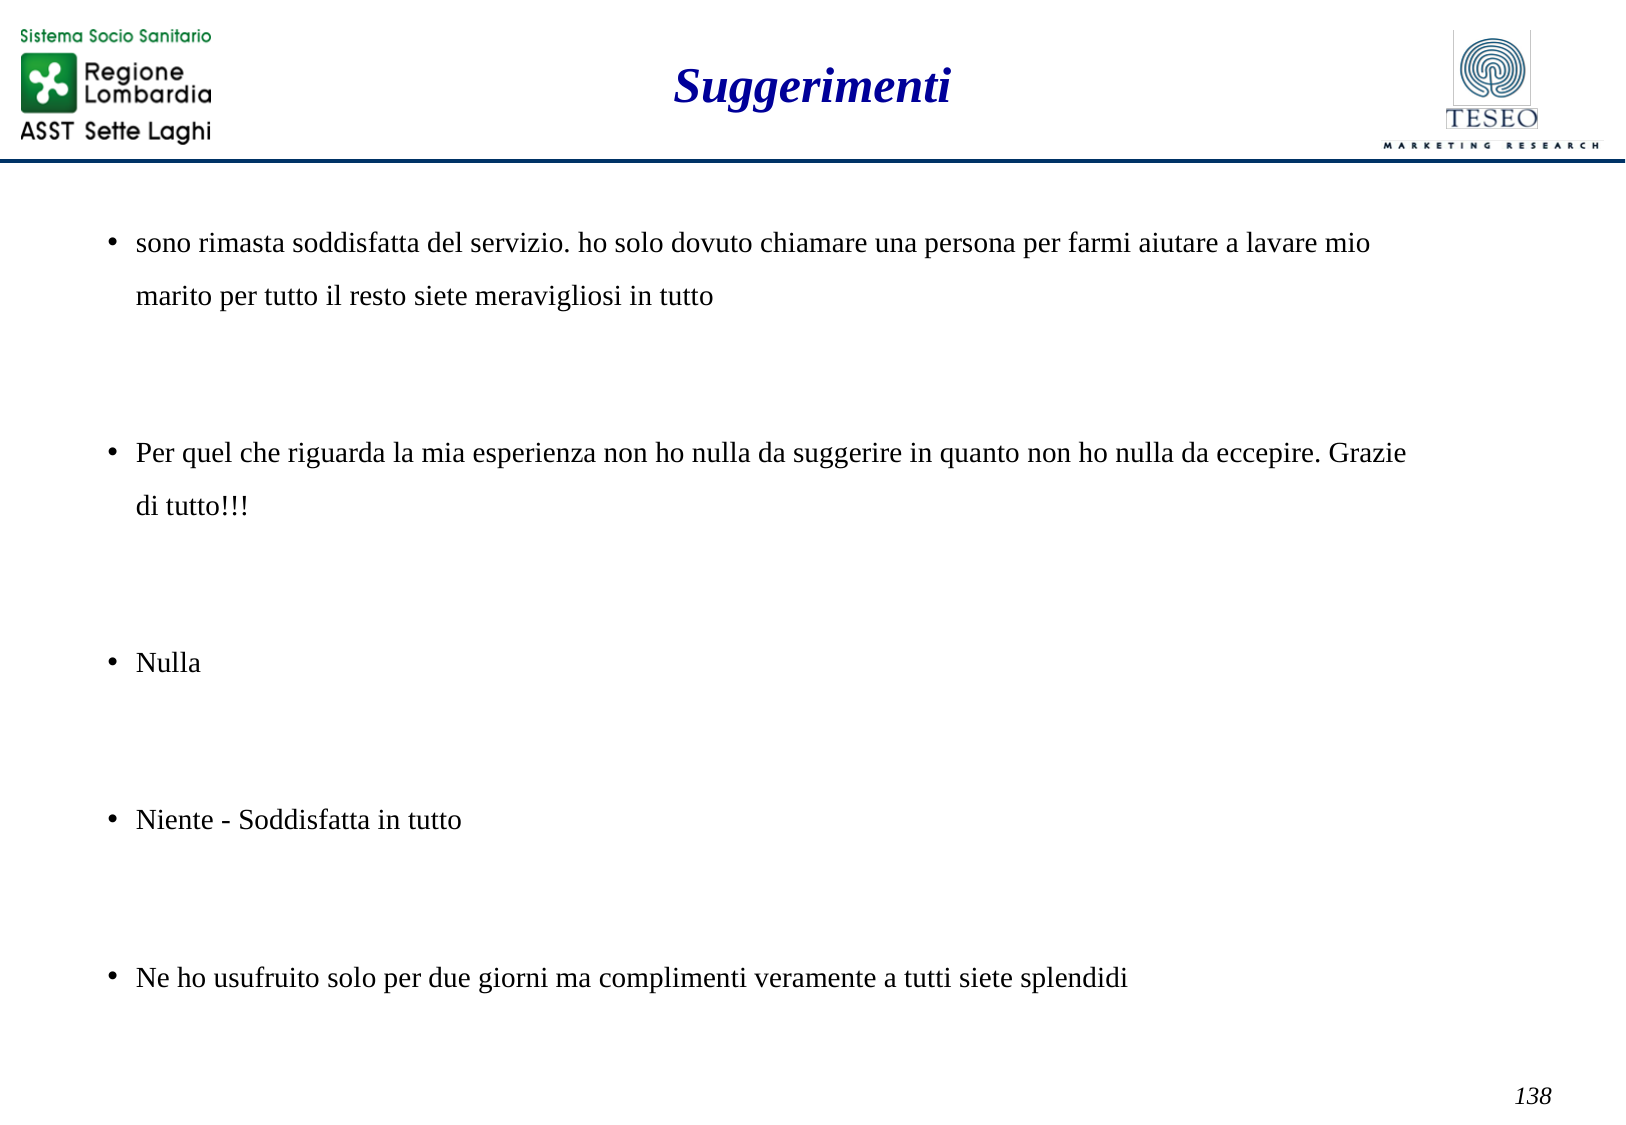

Suggerimenti
sono rimasta soddisfatta del servizio. ho solo dovuto chiamare una persona per farmi aiutare a lavare mio marito per tutto il resto siete meravigliosi in tutto
Per quel che riguarda la mia esperienza non ho nulla da suggerire in quanto non ho nulla da eccepire. Grazie di tutto!!!
Nulla
Niente - Soddisfatta in tutto
Ne ho usufruito solo per due giorni ma complimenti veramente a tutti siete splendidi
Medico poco presente. in due mesi di presa in carico visto solo due volte
medico più presente
medico latitante. si chiede più presenza. complimenti agli infermieri
medico invisibile. bravi agli infermieri
medico è poco visibile
Grazie del vostro aiuto